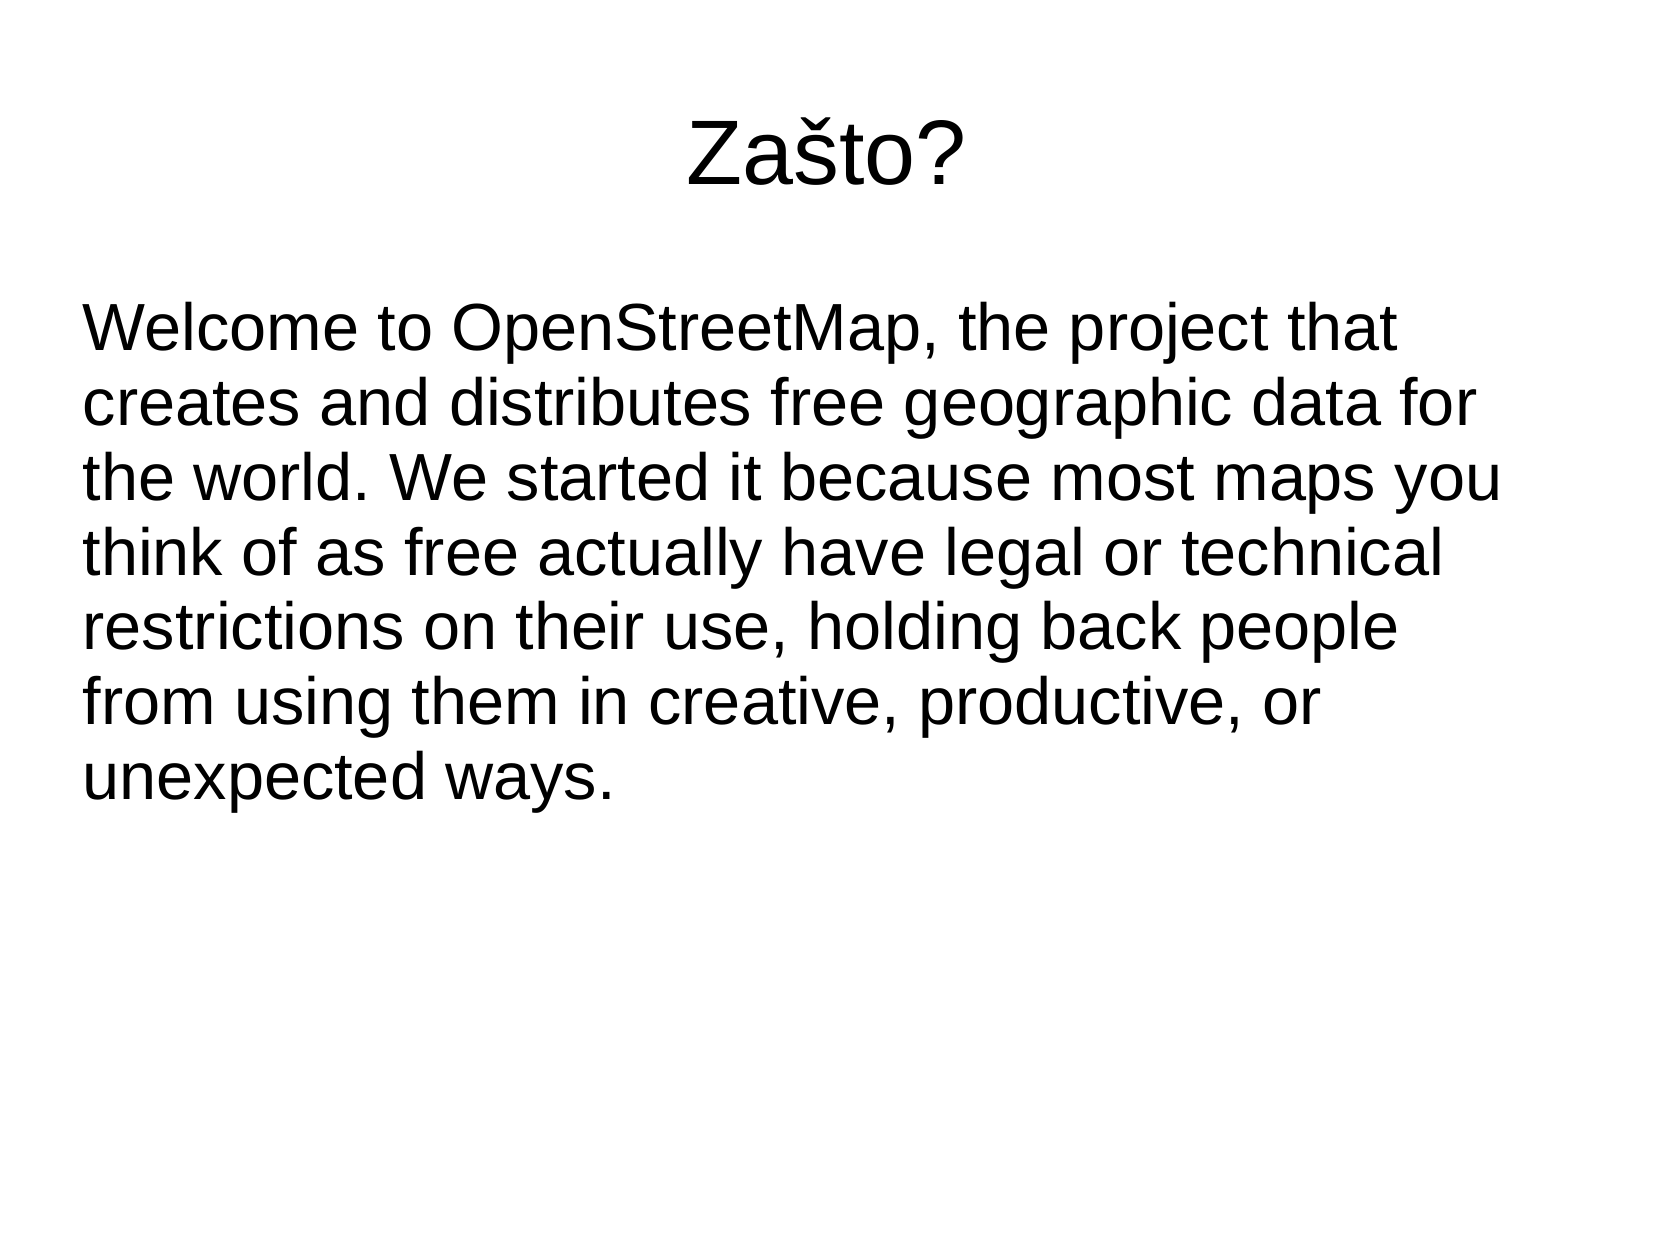

# Zašto?
Welcome to OpenStreetMap, the project that creates and distributes free geographic data for the world. We started it because most maps you think of as free actually have legal or technical restrictions on their use, holding back people from using them in creative, productive, or unexpected ways.